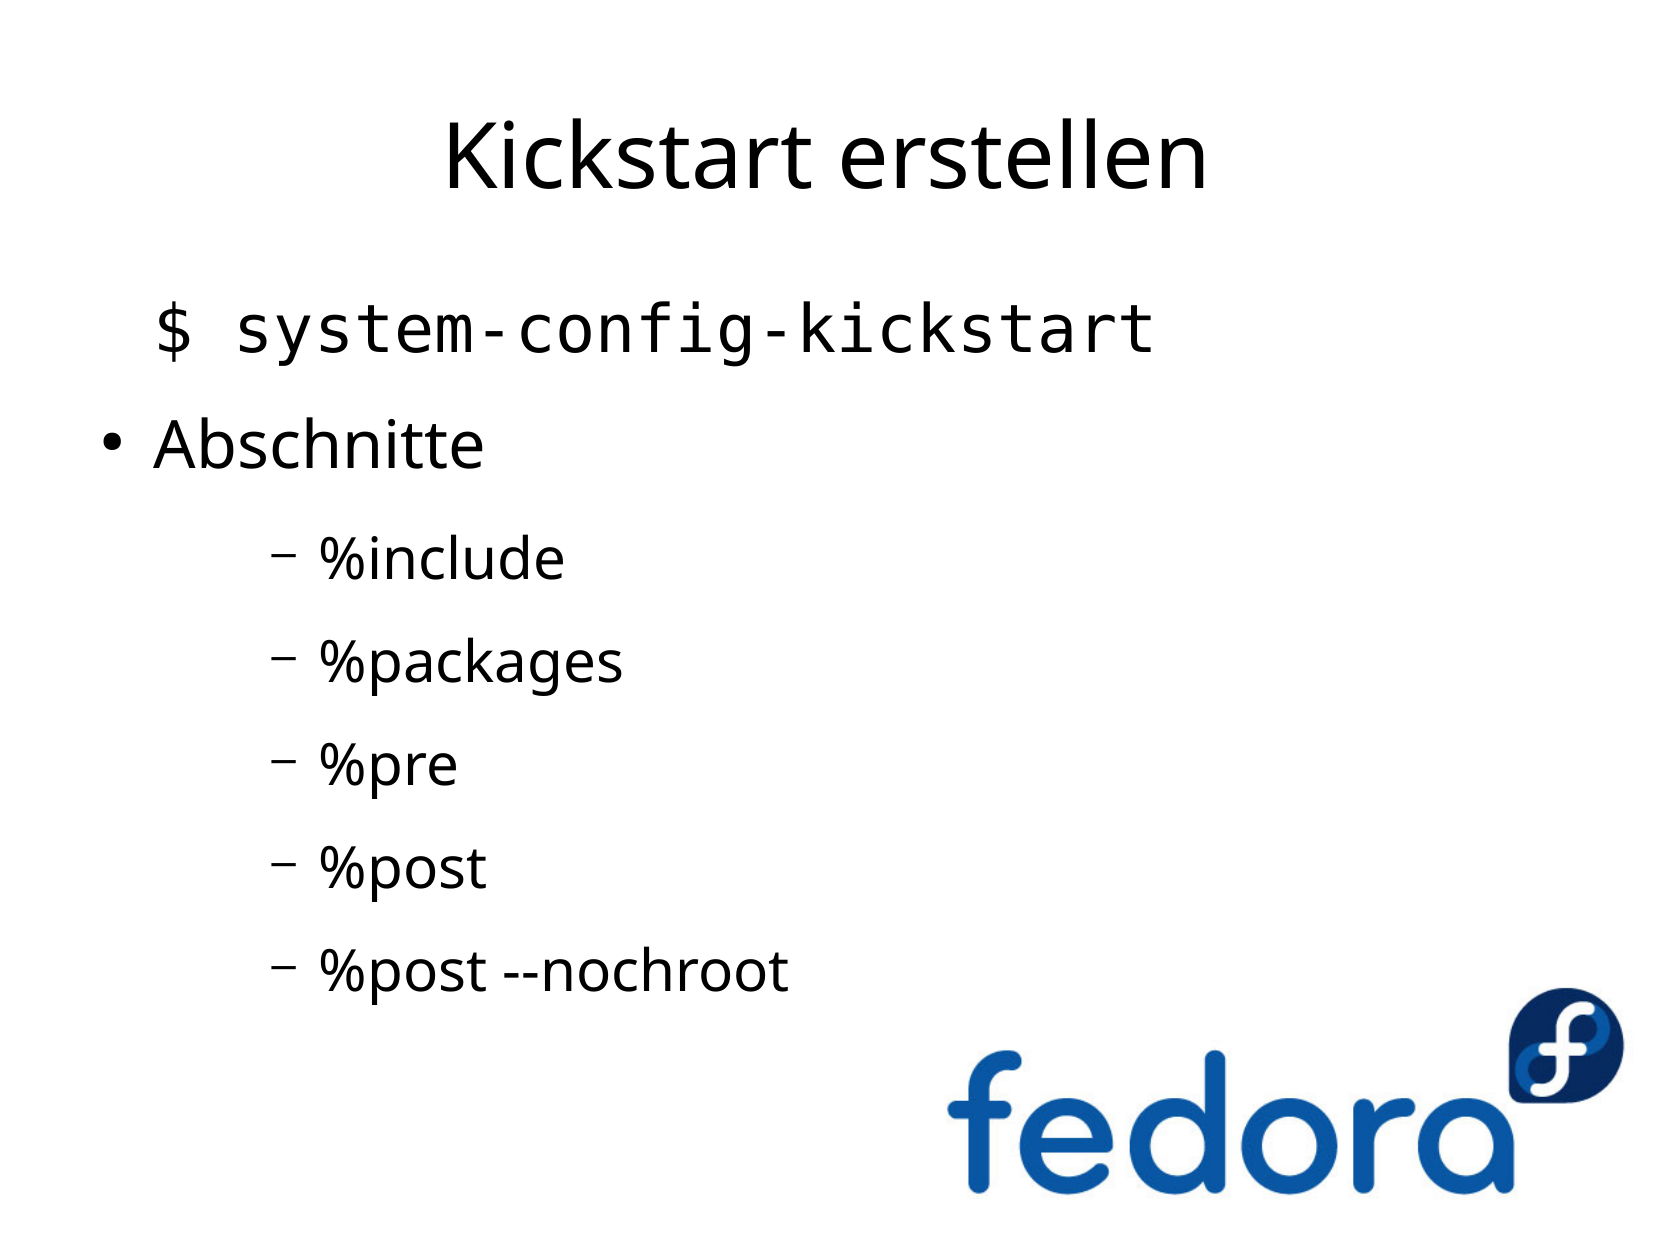

# Kickstart erstellen
$ system-config-kickstart
Abschnitte
%include
%packages
%pre
%post
%post --nochroot